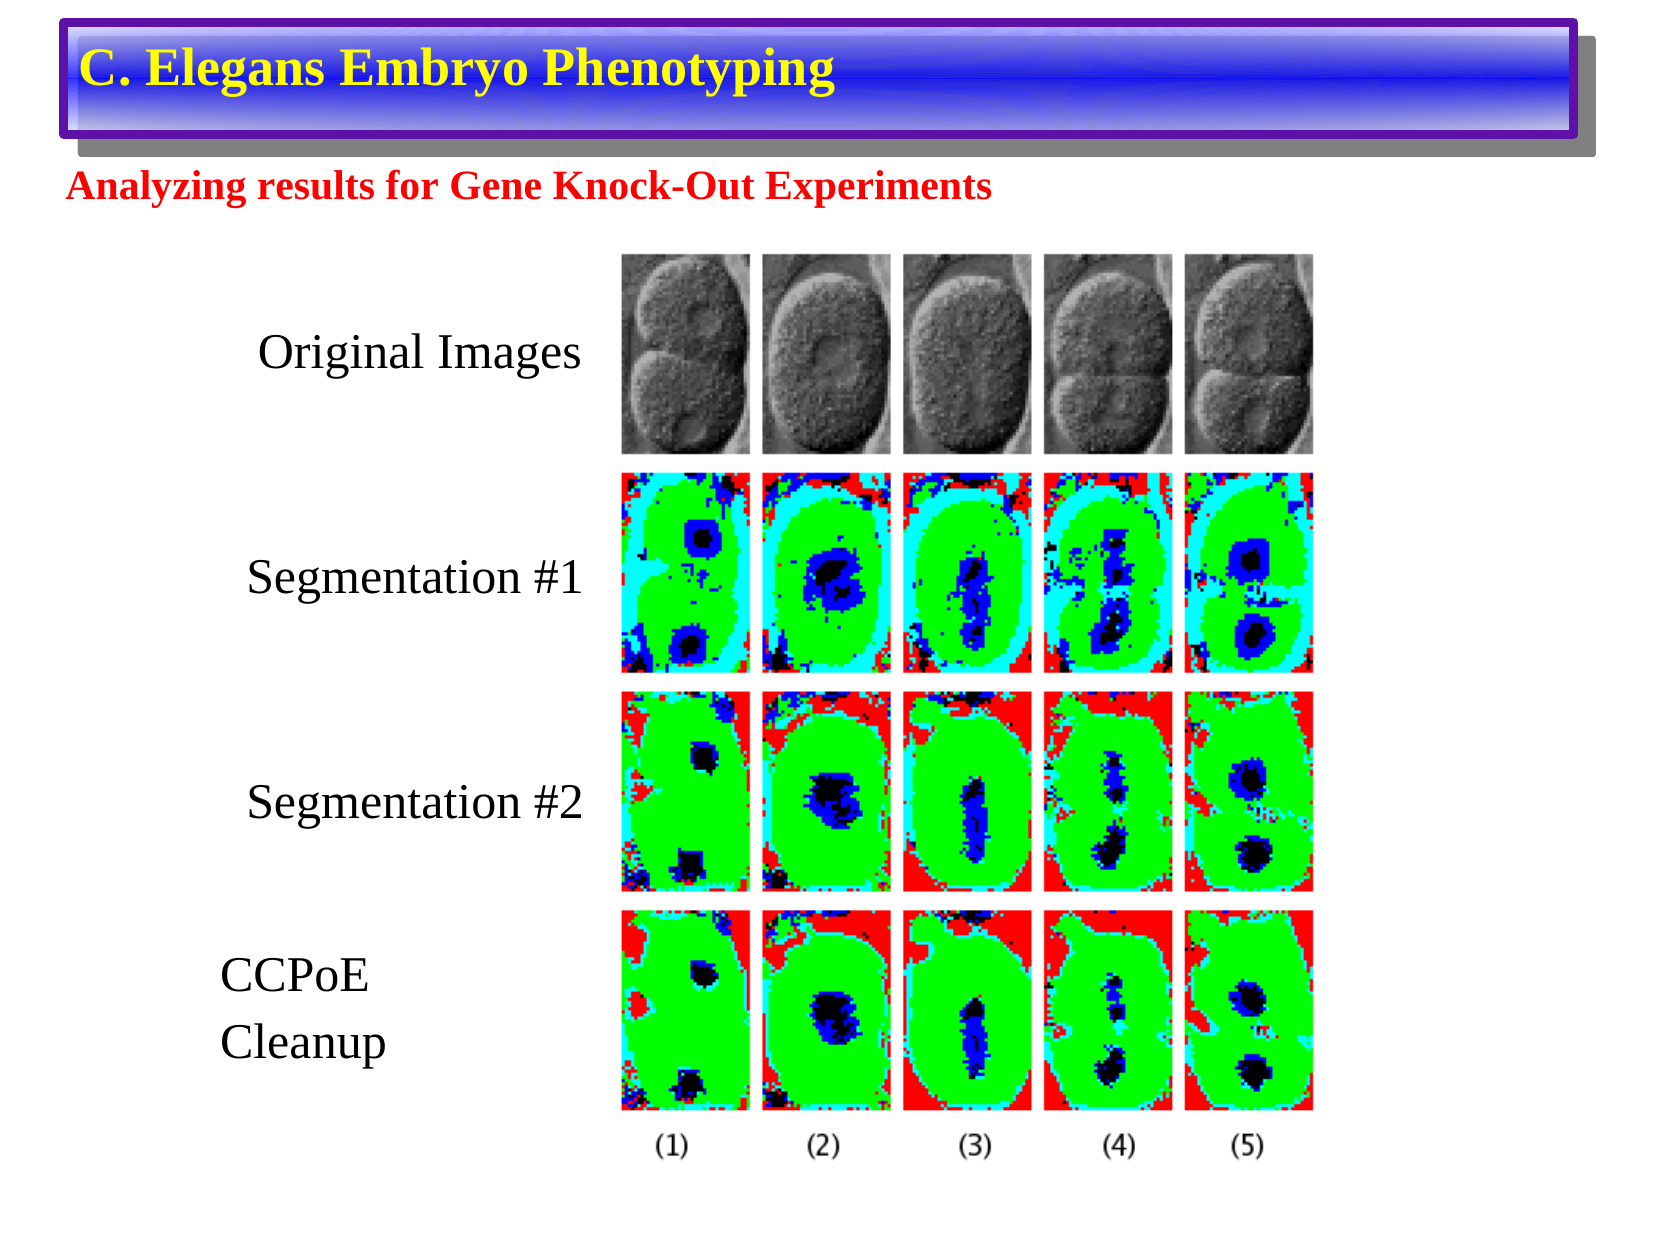

C. Elegans Embryo Phenotyping
Analyzing results for Gene Knock-Out Experiments
Original Images
Segmentation #1
Segmentation #2
CCPoE
Cleanup